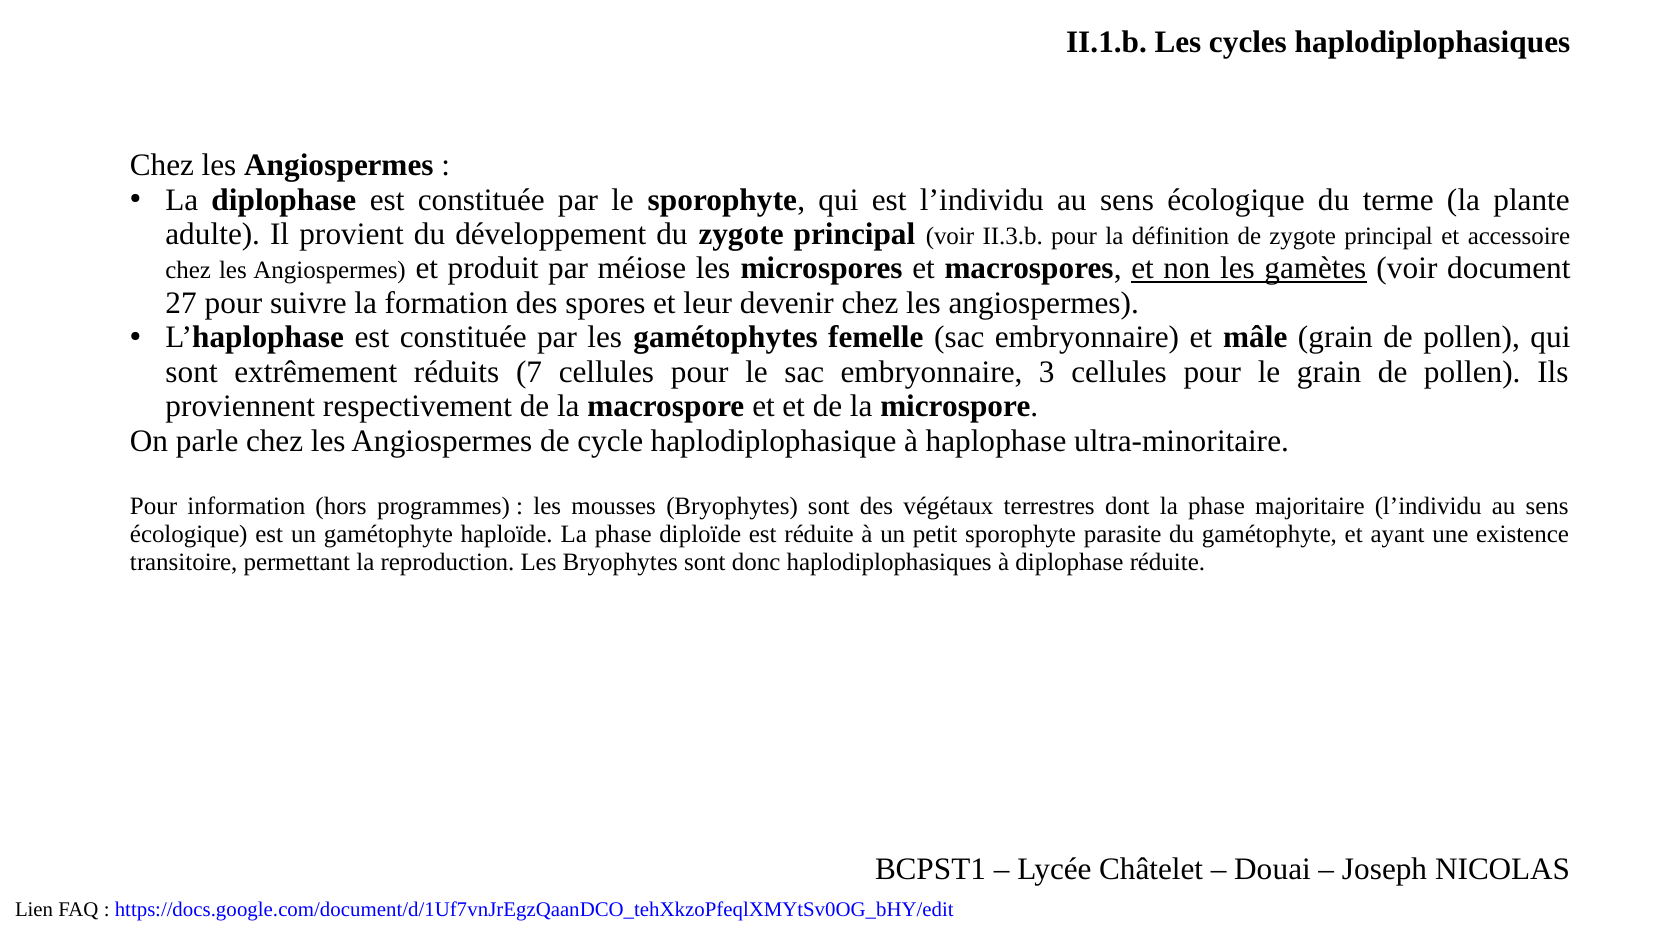

II.1.b. Les cycles haplodiplophasiques
Chez les Angiospermes :
La diplophase est constituée par le sporophyte, qui est l’individu au sens écologique du terme (la plante adulte). Il provient du développement du zygote principal (voir II.3.b. pour la définition de zygote principal et accessoire chez les Angiospermes) et produit par méiose les microspores et macrospores, et non les gamètes (voir document 27 pour suivre la formation des spores et leur devenir chez les angiospermes).
L’haplophase est constituée par les gamétophytes femelle (sac embryonnaire) et mâle (grain de pollen), qui sont extrêmement réduits (7 cellules pour le sac embryonnaire, 3 cellules pour le grain de pollen). Ils proviennent respectivement de la macrospore et et de la microspore.
On parle chez les Angiospermes de cycle haplodiplophasique à haplophase ultra-minoritaire.
Pour information (hors programmes) : les mousses (Bryophytes) sont des végétaux terrestres dont la phase majoritaire (l’individu au sens écologique) est un gamétophyte haploïde. La phase diploïde est réduite à un petit sporophyte parasite du gamétophyte, et ayant une existence transitoire, permettant la reproduction. Les Bryophytes sont donc haplodiplophasiques à diplophase réduite.
BCPST1 – Lycée Châtelet – Douai – Joseph NICOLAS
Lien FAQ : https://docs.google.com/document/d/1Uf7vnJrEgzQaanDCO_tehXkzoPfeqlXMYtSv0OG_bHY/edit